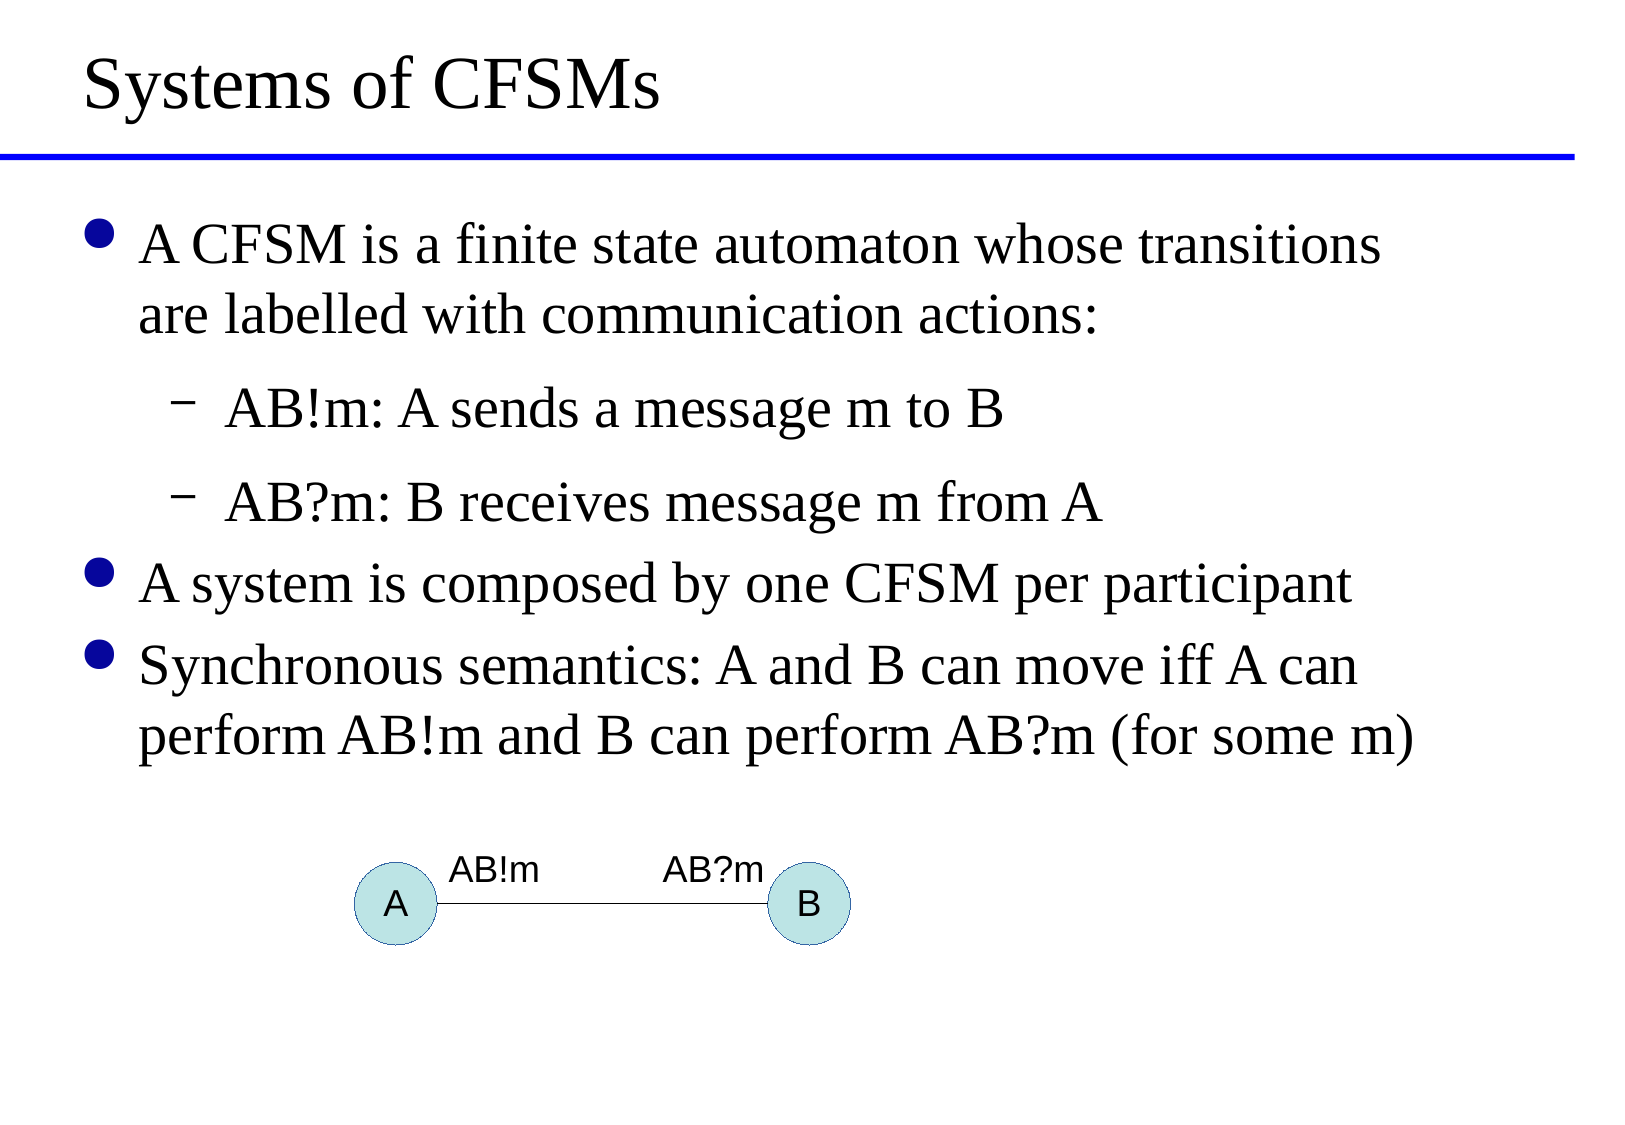

# Systems of CFSMs
A CFSM is a finite state automaton whose transitions are labelled with communication actions:
AB!m: A sends a message m to B
AB?m: B receives message m from A
A system is composed by one CFSM per participant
Synchronous semantics: A and B can move iff A can perform AB!m and B can perform AB?m (for some m)
AB!m
AB?m
A
A
B